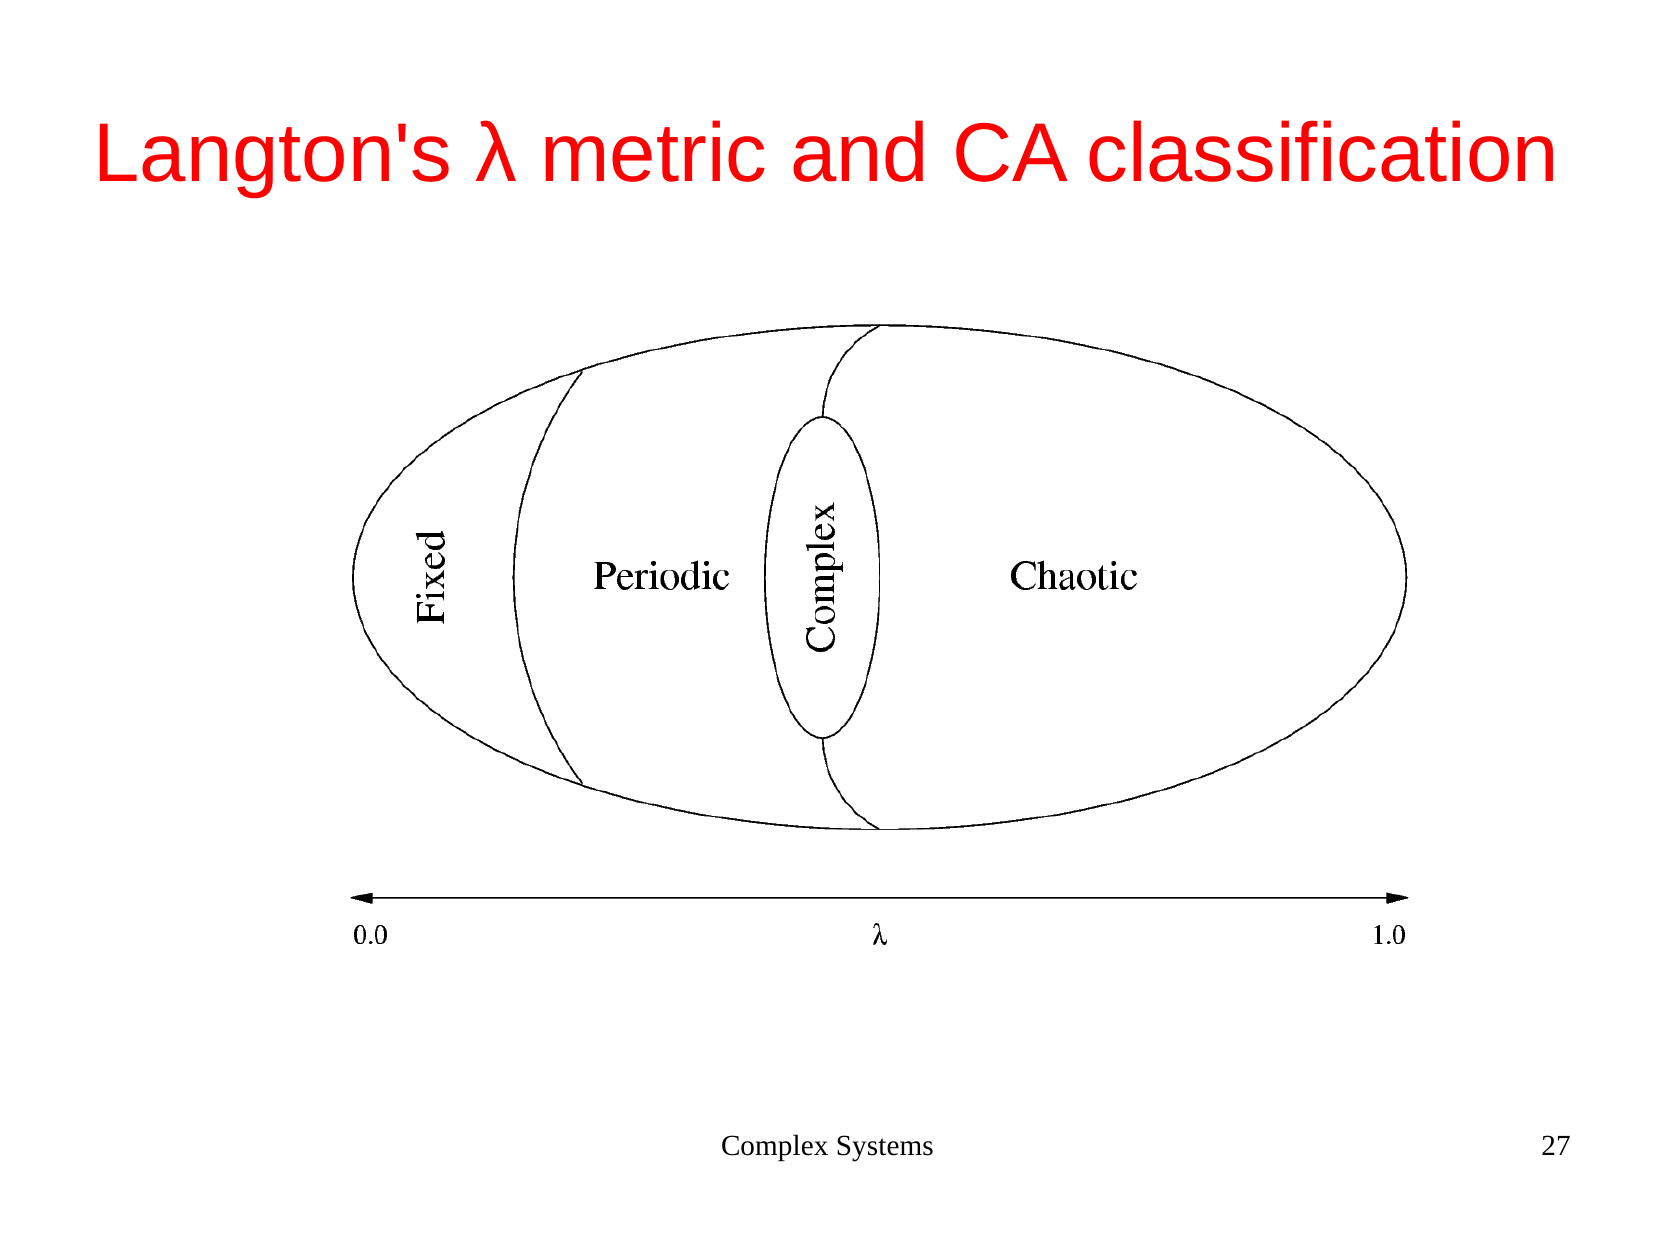

# Langton's λ metric and CA classification
Complex Systems
27